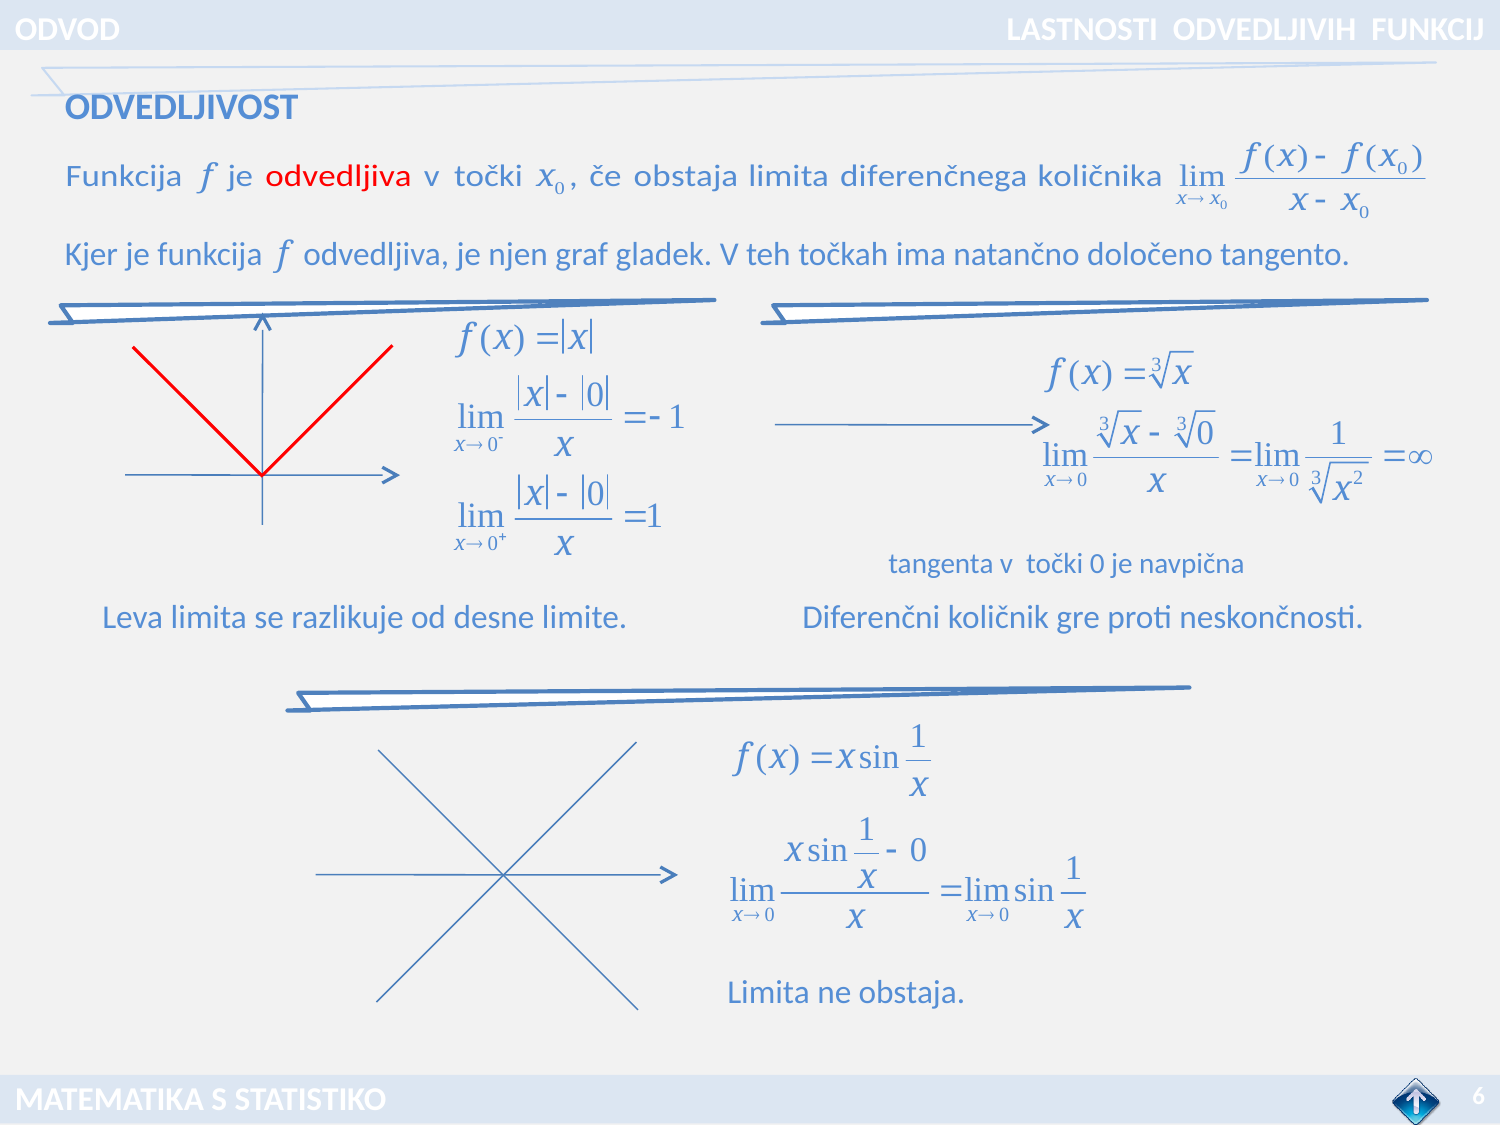

ODVOD
LASTNOSTI ODVEDLJIVIH FUNKCIJ
ODVEDLJIVOST
Kjer je funkcija f odvedljiva, je njen graf gladek. V teh točkah ima natančno določeno tangento.
tangenta v točki 0 je navpična
Leva limita se razlikuje od desne limite.
Diferenčni količnik gre proti neskončnosti.
Limita ne obstaja.
MATEMATIKA S STATISTIKO